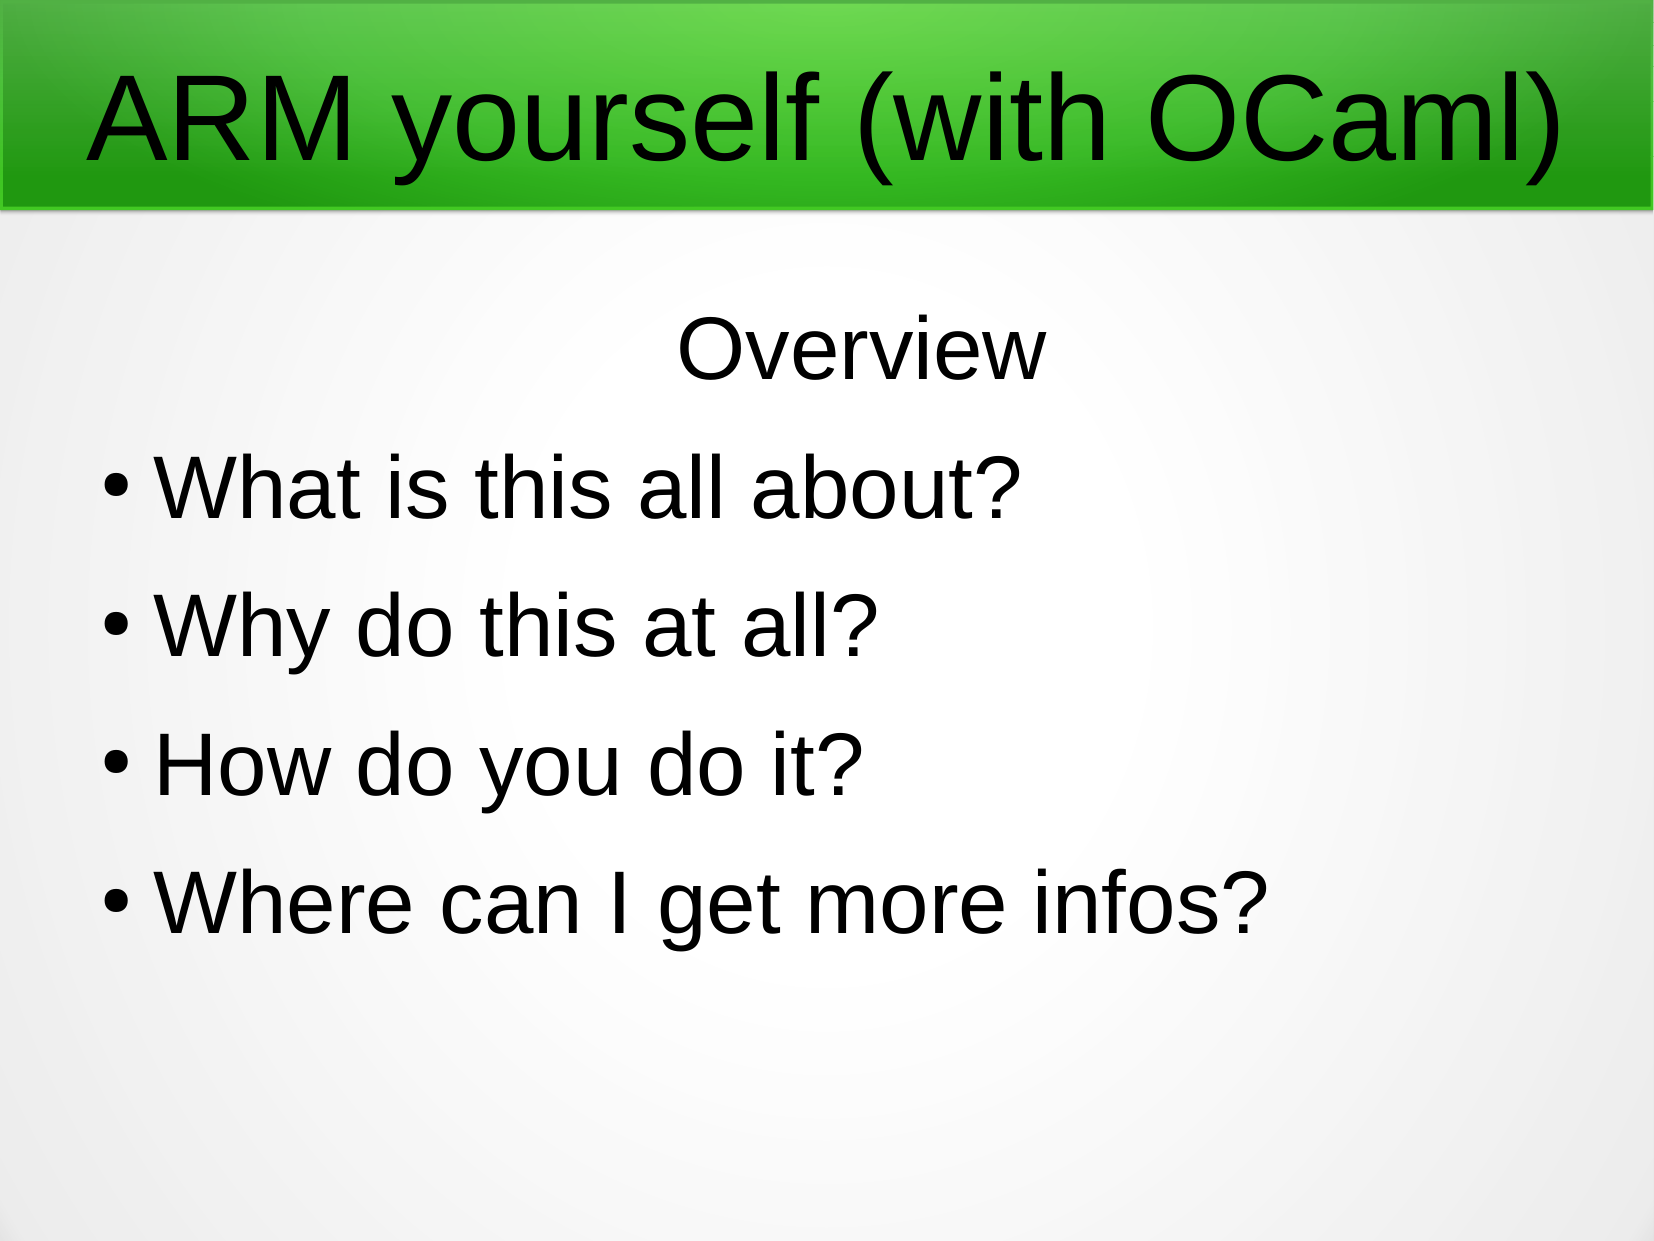

# ARM yourself (with OCaml)
Overview
What is this all about?
Why do this at all?
How do you do it?
Where can I get more infos?